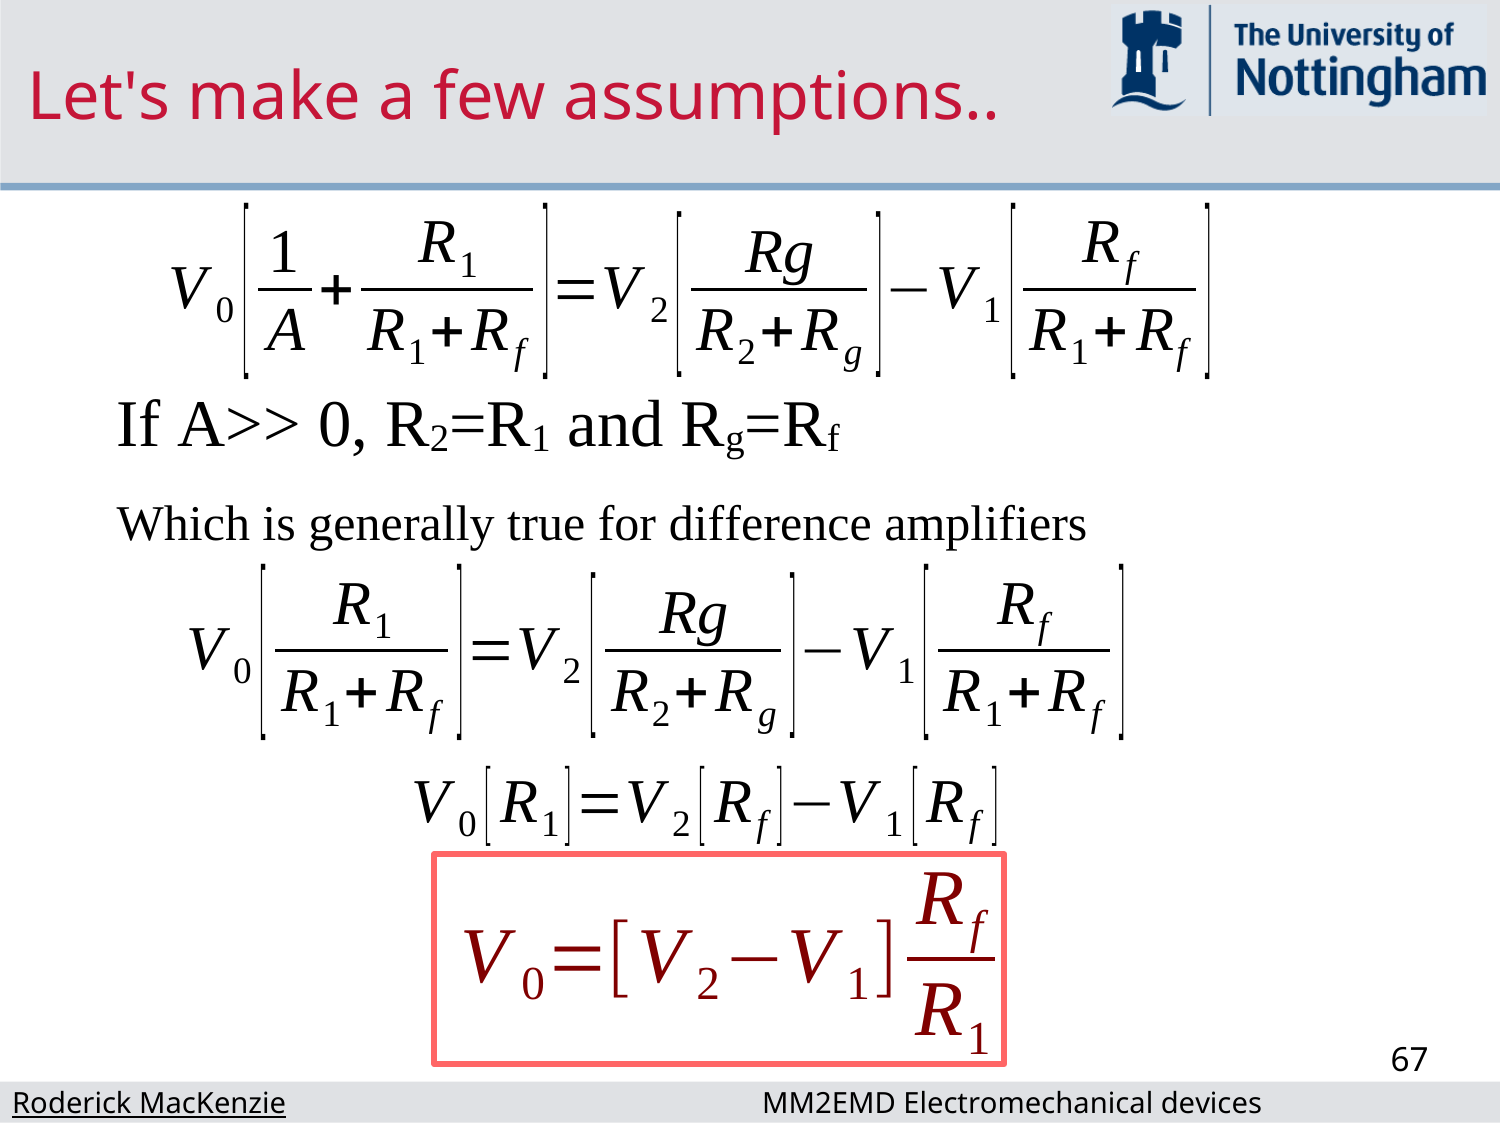

# Let's make a few assumptions..
If A>> 0, R2=R1 and Rg=Rf
Which is generally true for difference amplifiers